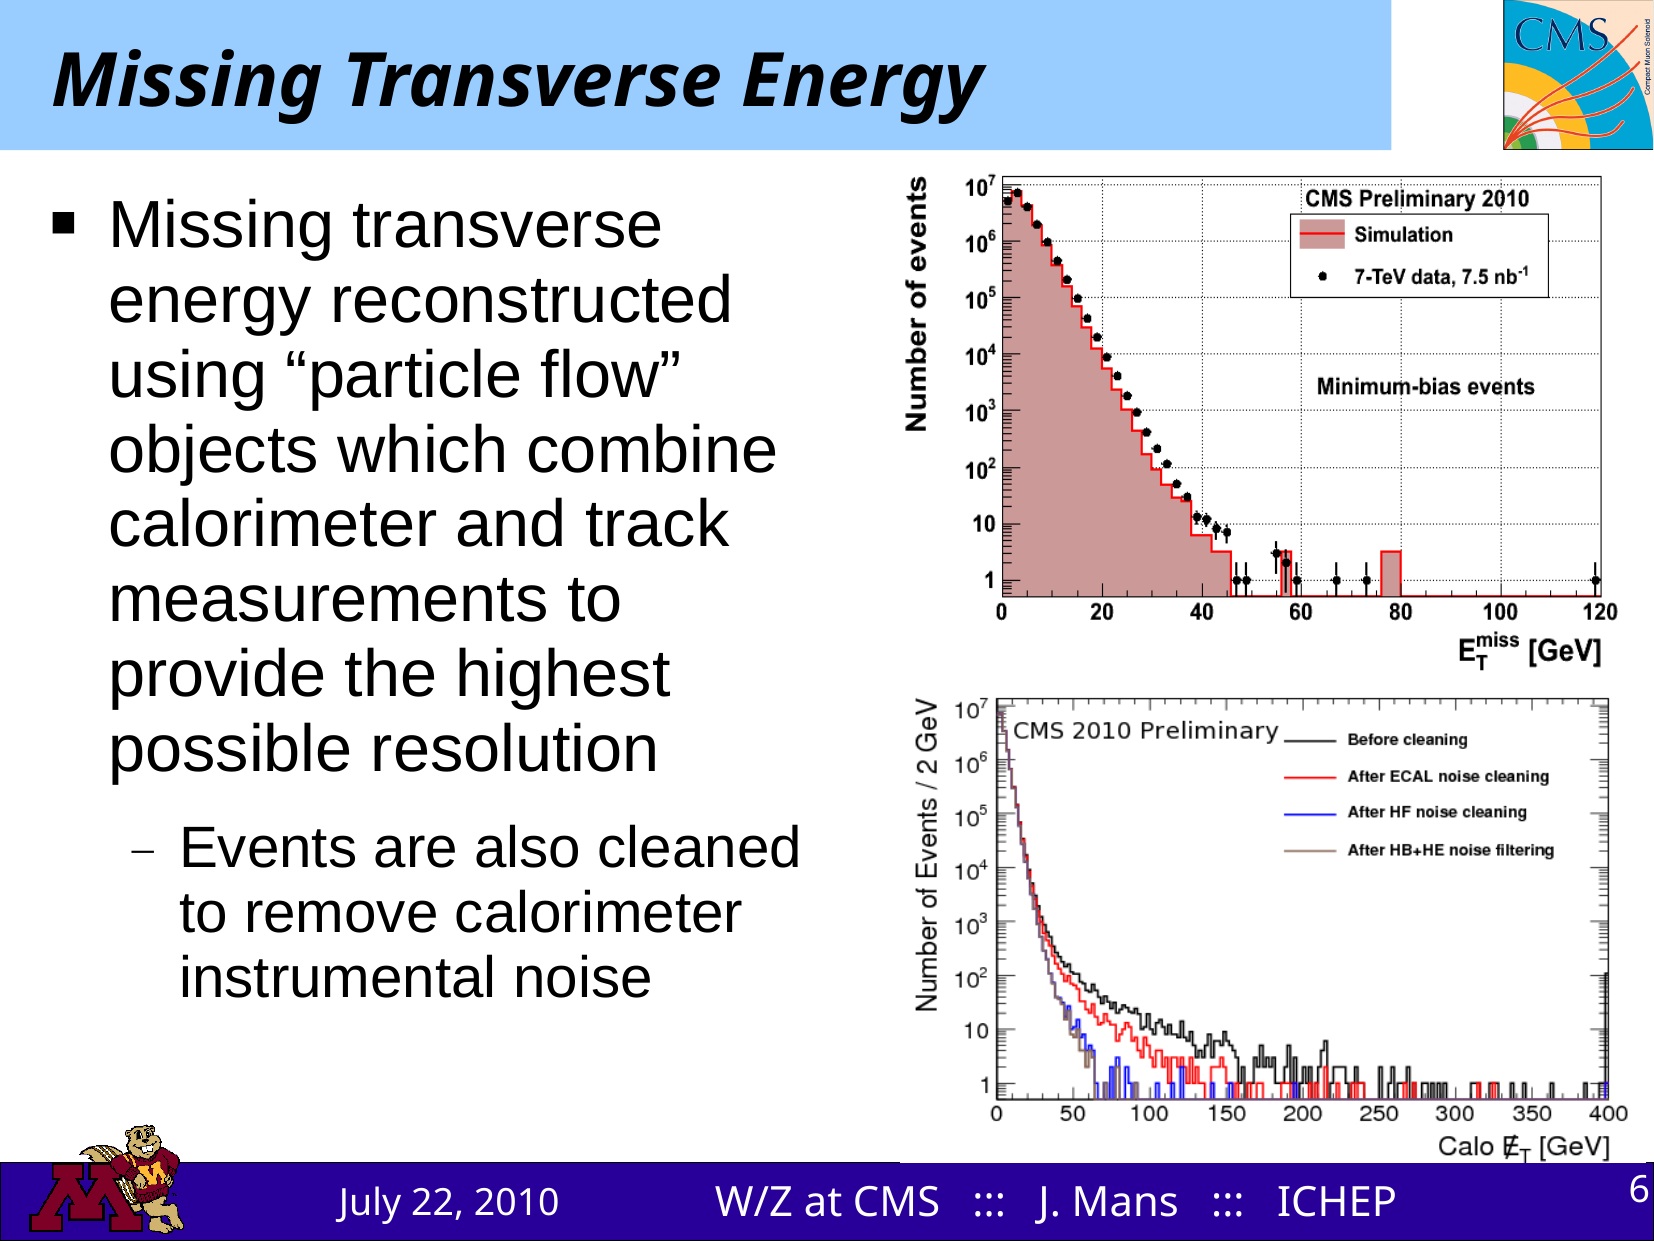

# Missing Transverse Energy
Missing transverse energy reconstructed using “particle flow” objects which combine calorimeter and track measurements to provide the highest possible resolution
Events are also cleaned to remove calorimeter instrumental noise
6
W/Z at CMS ::: J. Mans ::: ICHEP
July 22, 2010